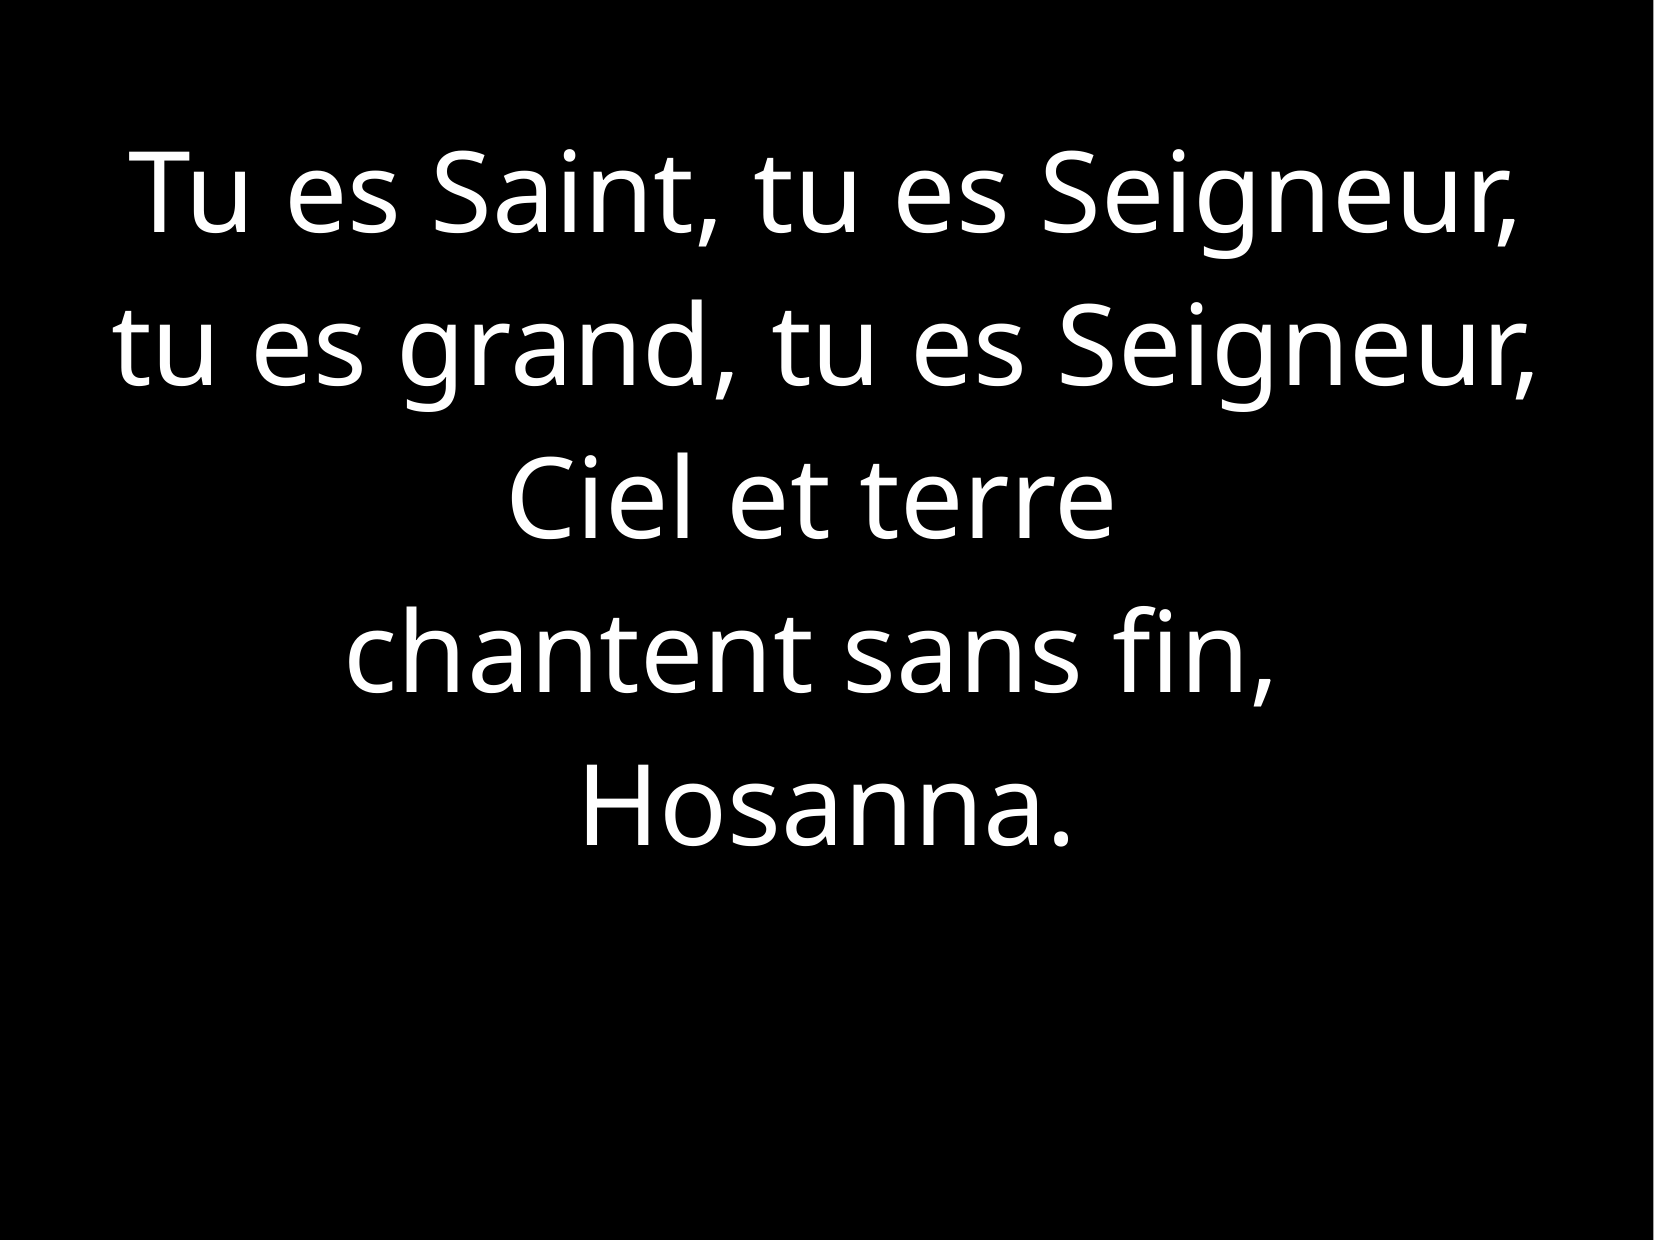

# Tu es Saint, tu es Seigneur,
tu es grand, tu es Seigneur,
Ciel et terre
chantent sans fin,
Hosanna.